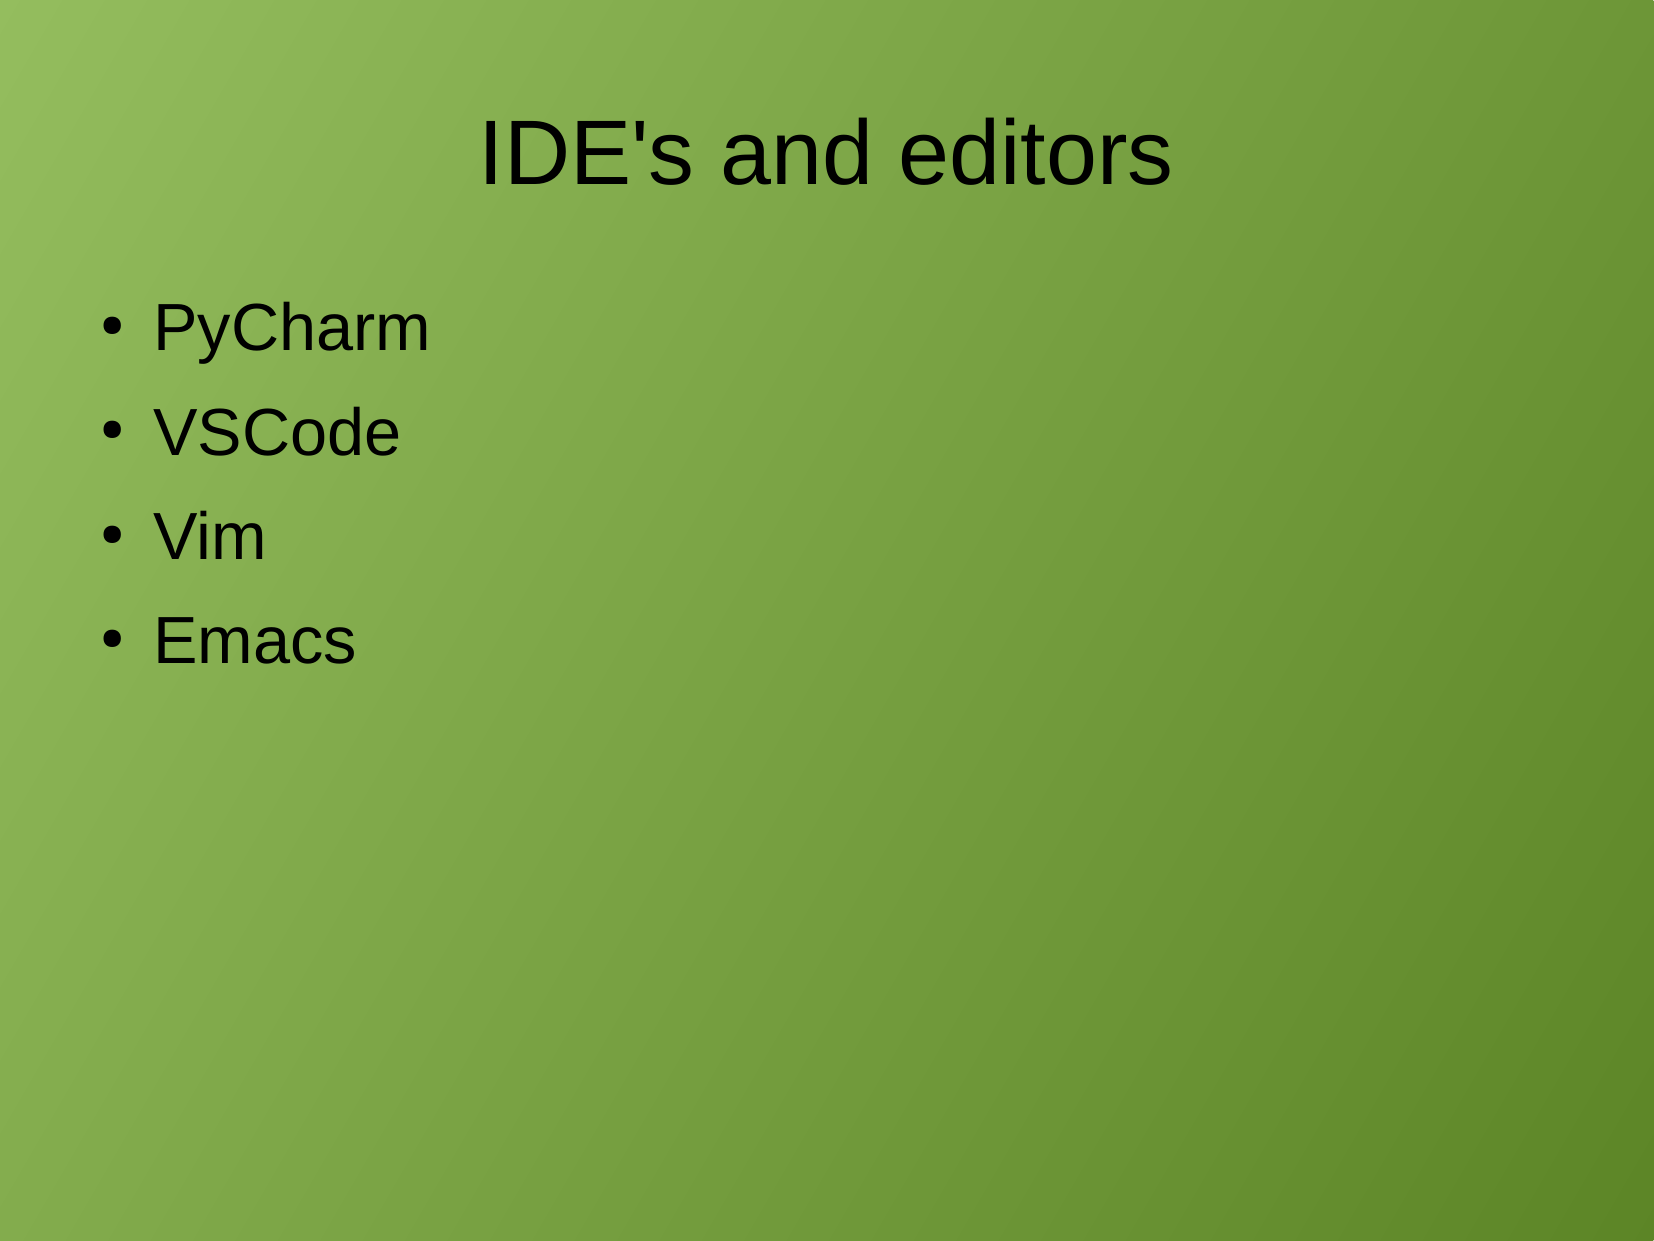

# IDE's and editors
PyCharm
VSCode
Vim
Emacs